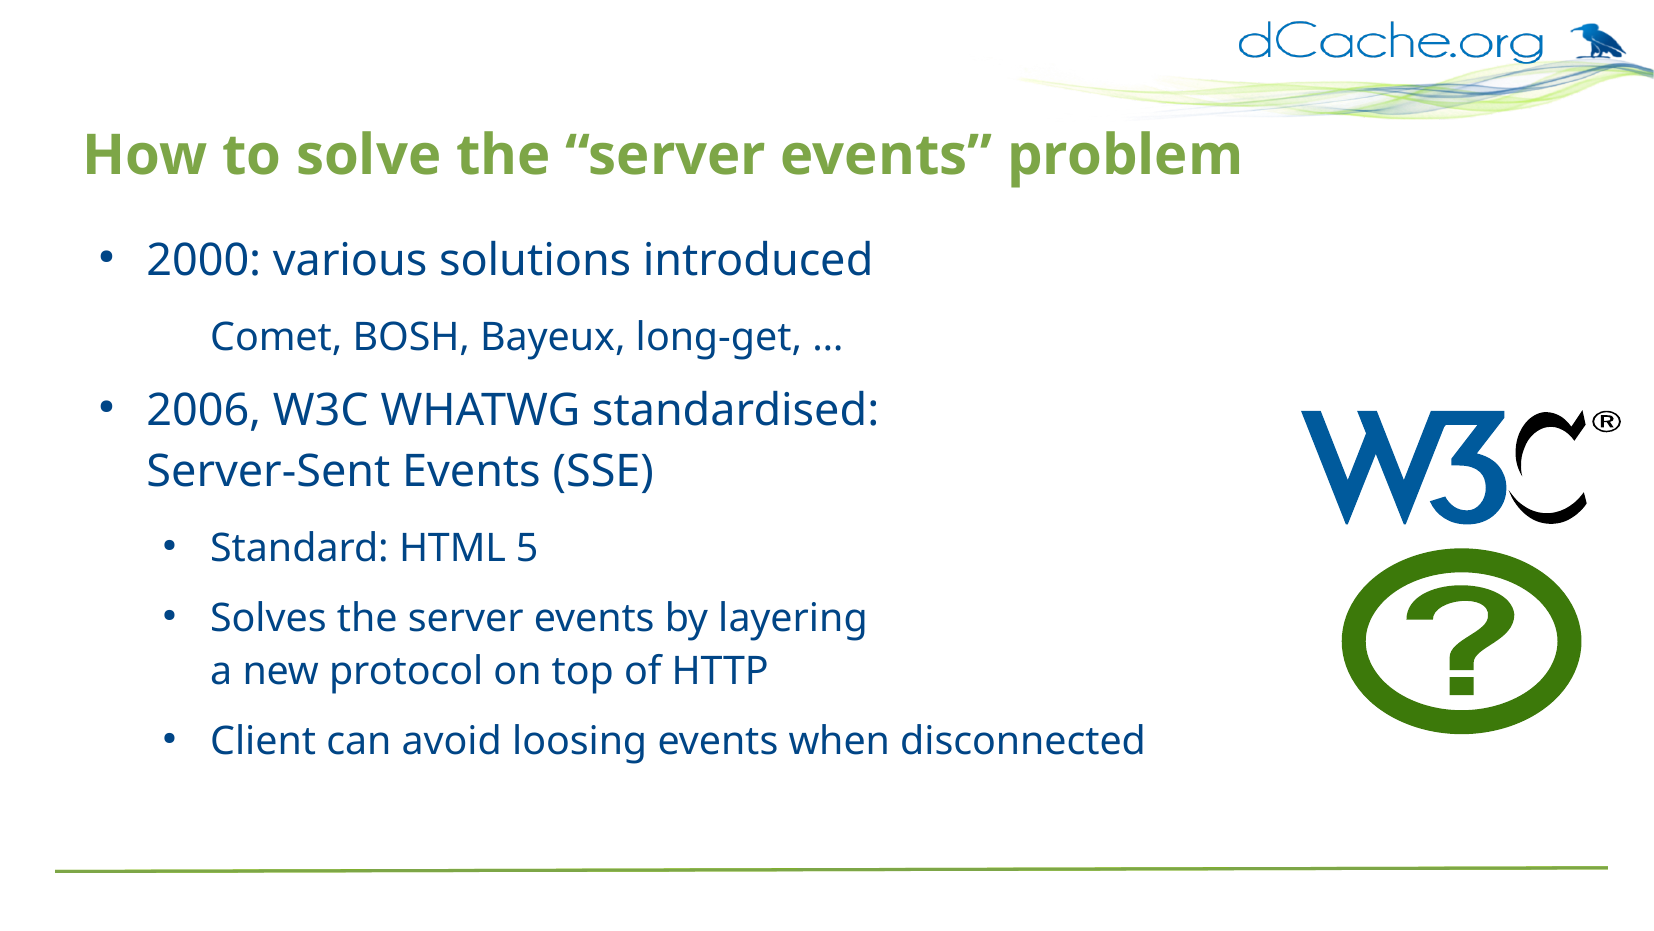

# How to solve the “server events” problem
2000: various solutions introduced
Comet, BOSH, Bayeux, long-get, …
2006, W3C WHATWG standardised:
Server-Sent Events (SSE)
Standard: HTML 5
Solves the server events by layering
a new protocol on top of HTTP
Client can avoid loosing events when disconnected